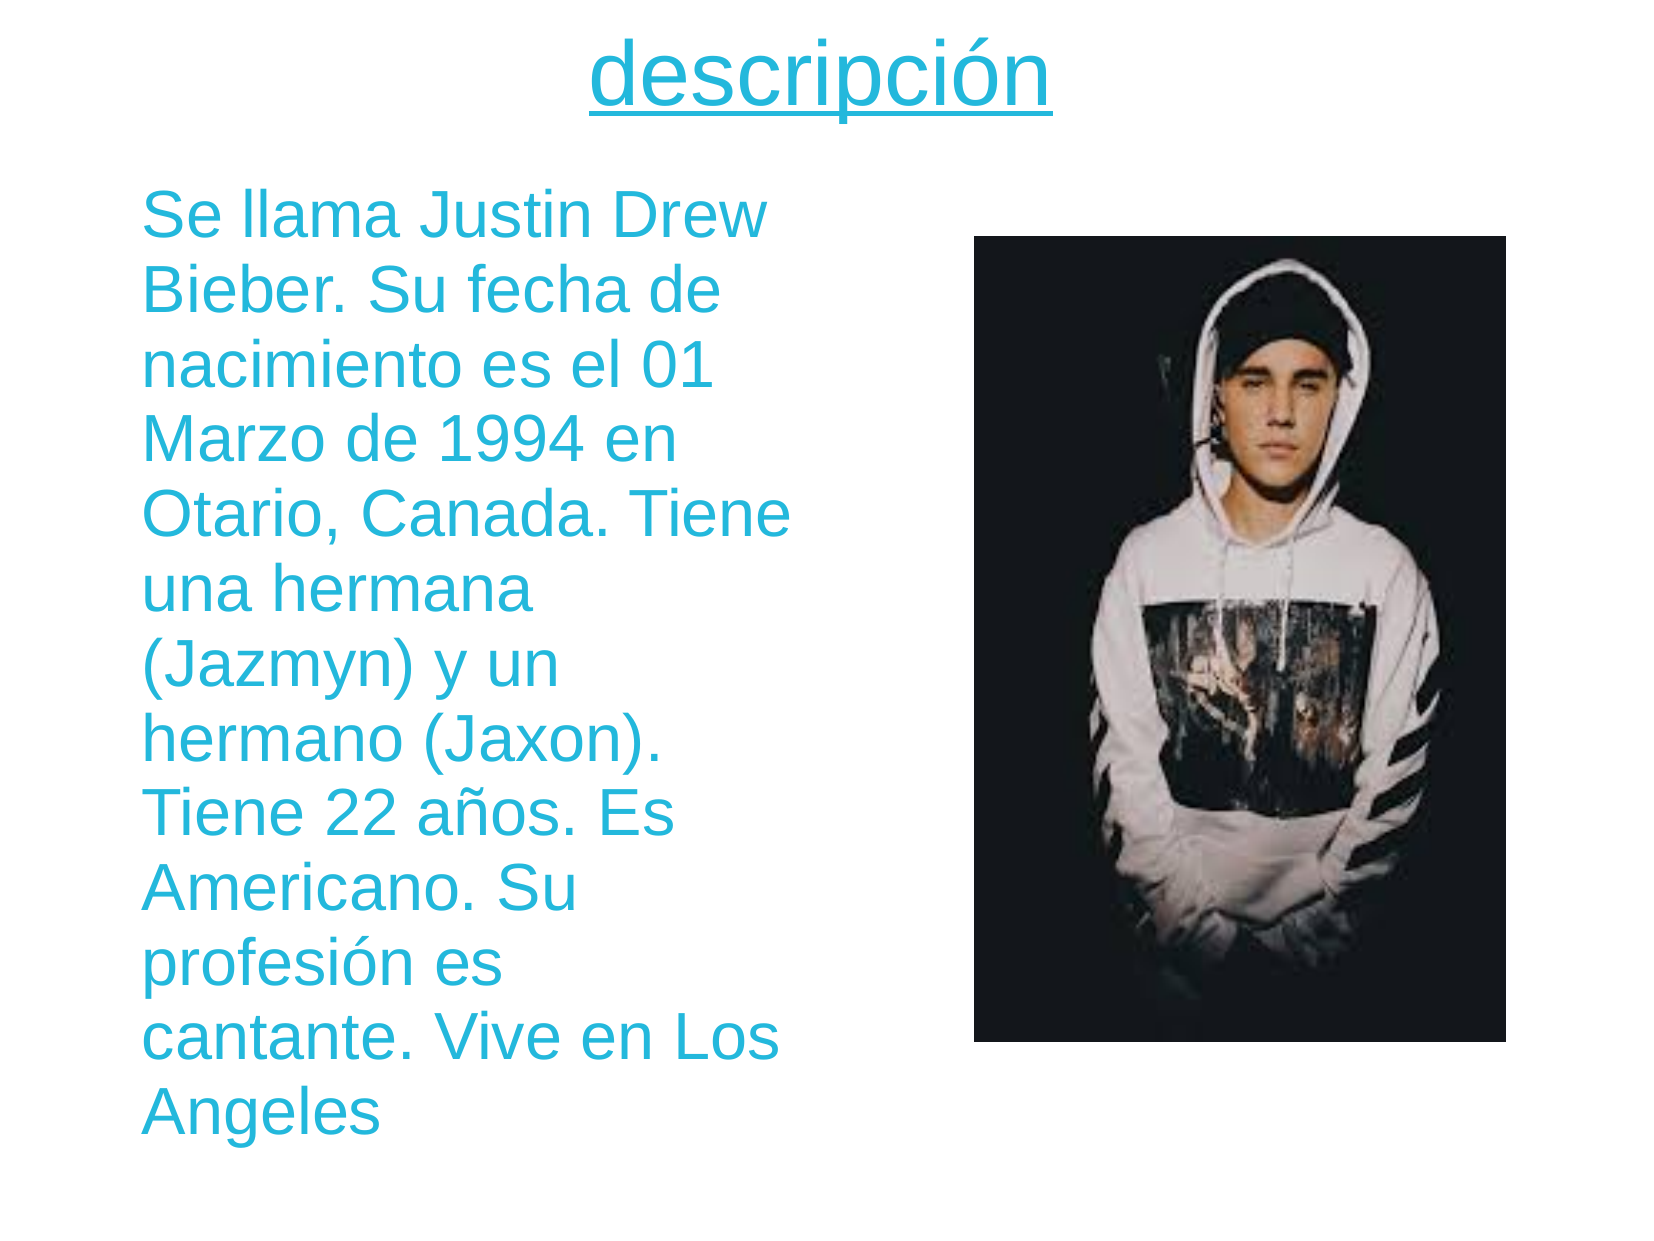

# descripción
Se llama Justin Drew Bieber. Su fecha de nacimiento es el 01 Marzo de 1994 en Otario, Canada. Tiene una hermana (Jazmyn) y un hermano (Jaxon). Tiene 22 años. Es Americano. Su profesión es cantante. Vive en Los Angeles